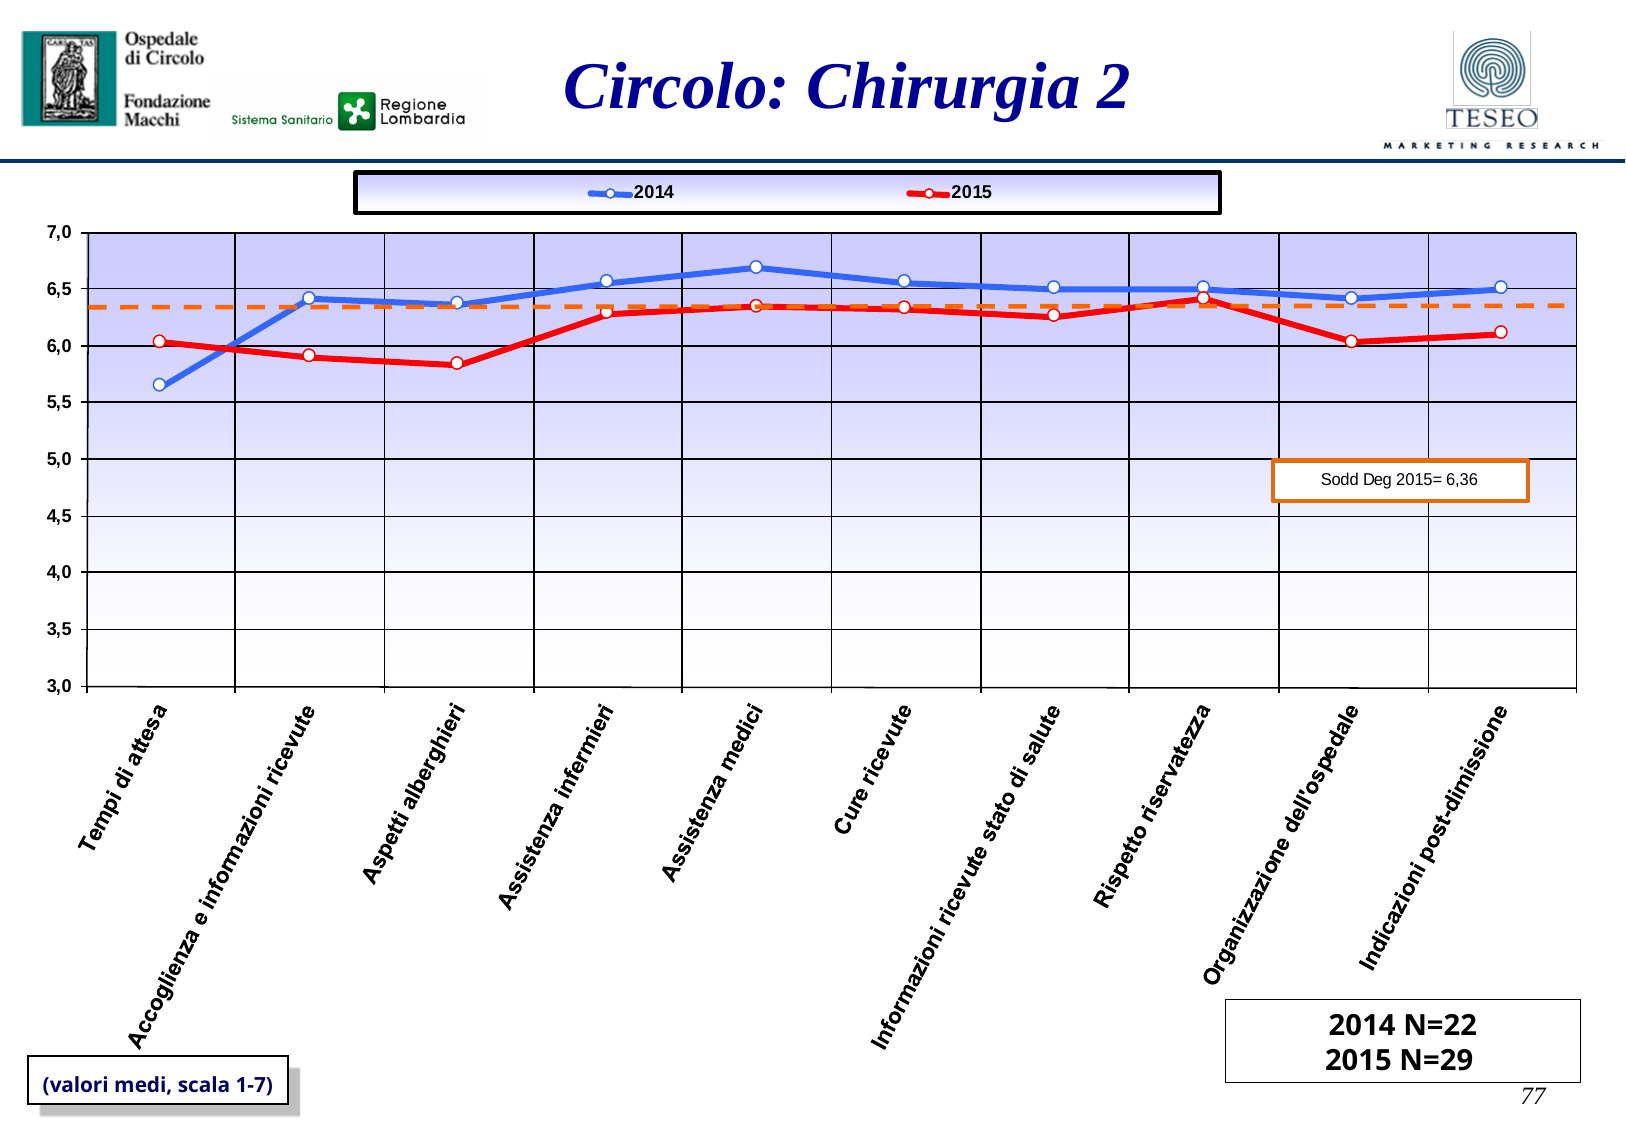

Circolo: Chirurgia 2
2014 N=22
2015 N=29
(valori medi, scala 1-7)